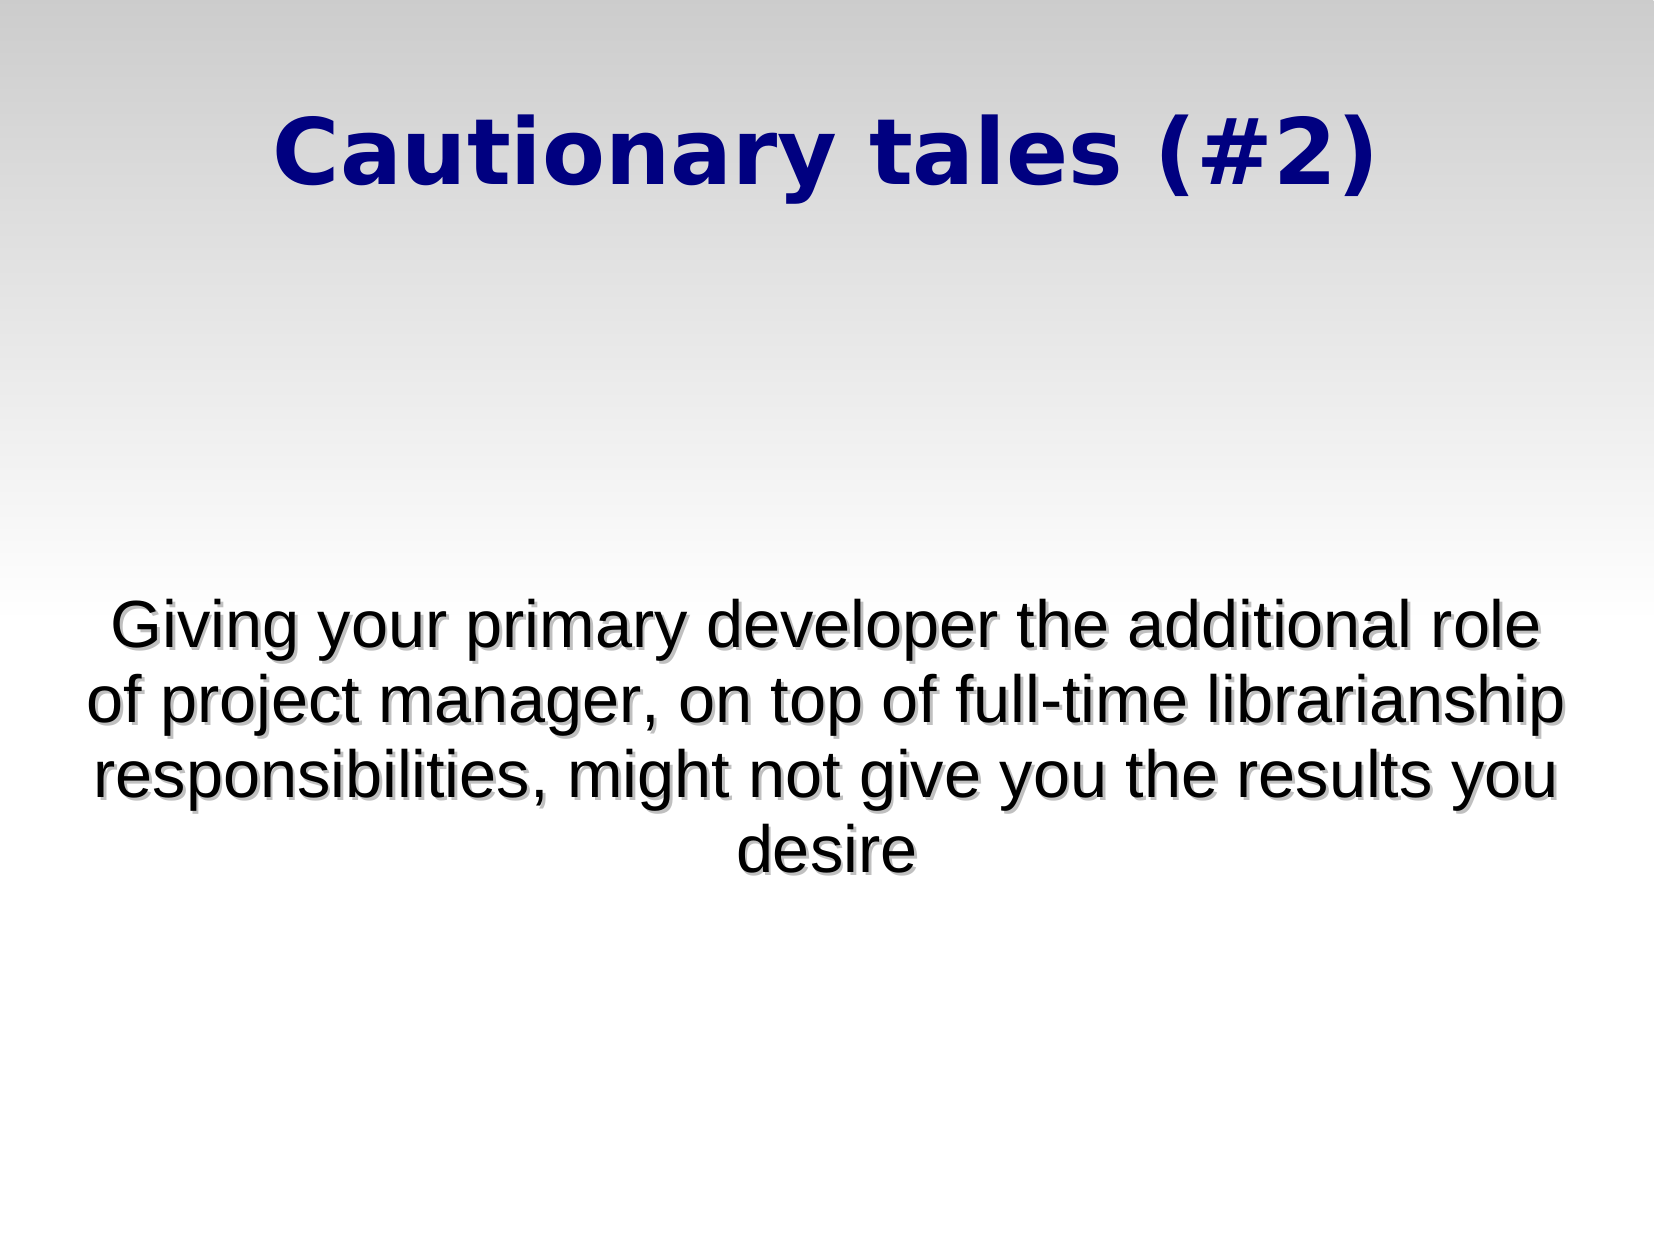

# Cautionary tales (#2)
Giving your primary developer the additional role of project manager, on top of full-time librarianship responsibilities, might not give you the results you desire